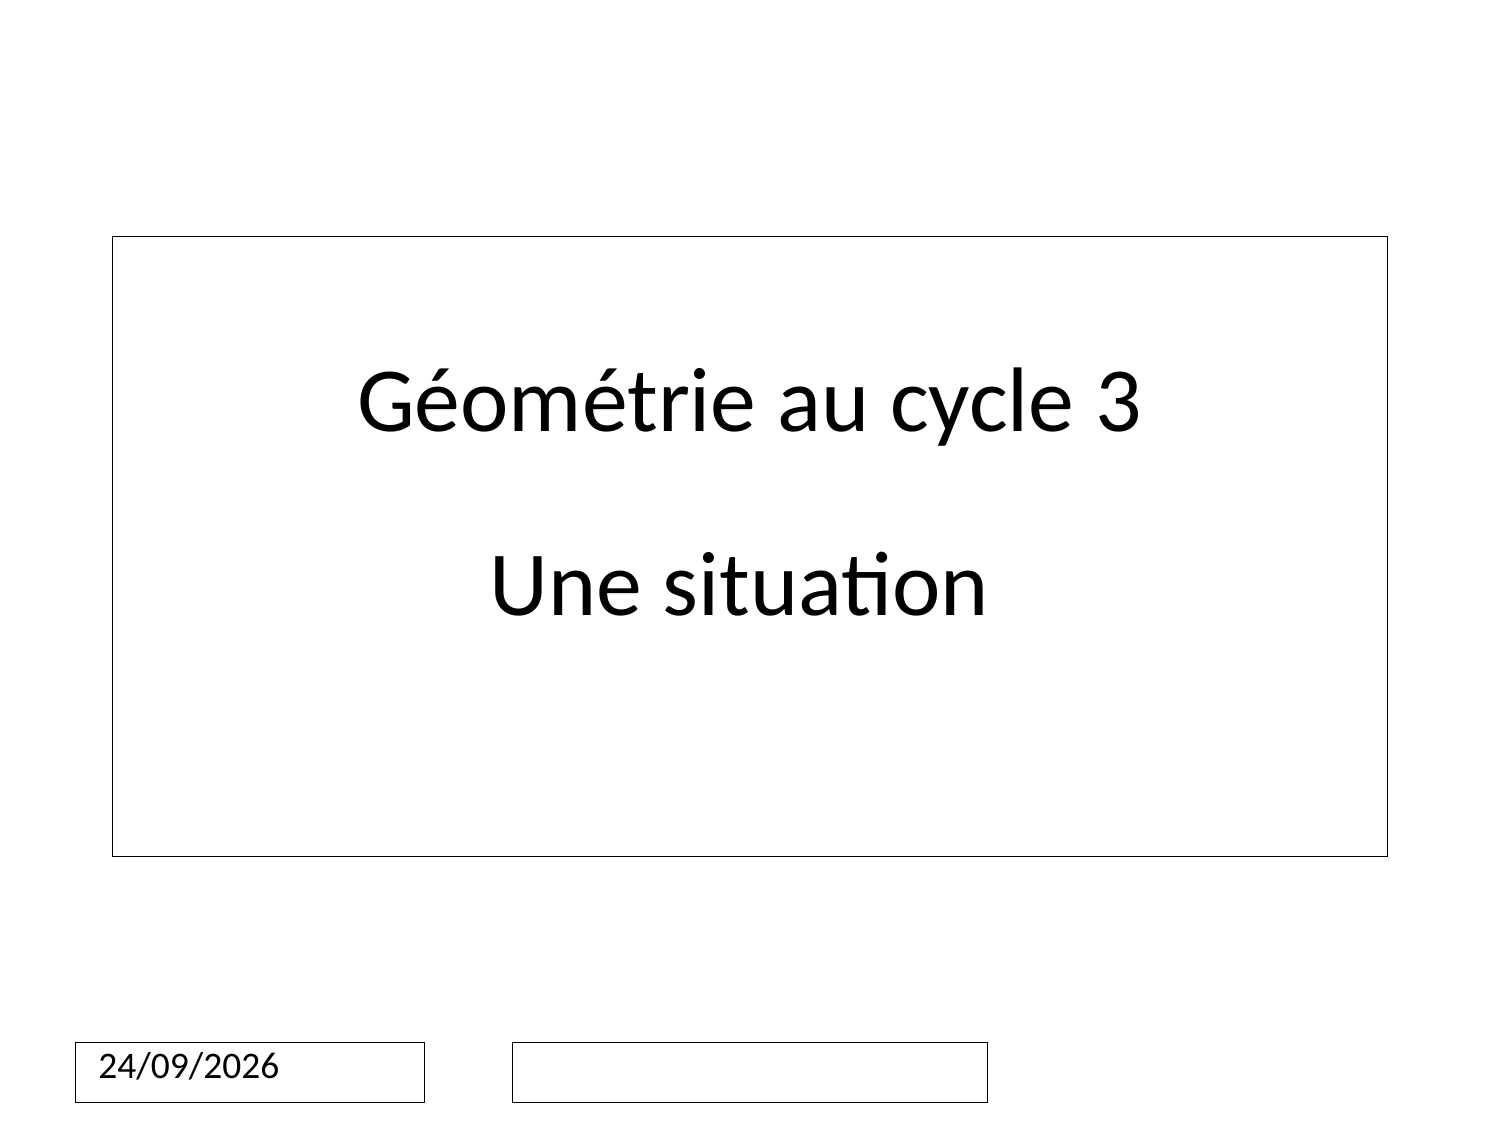

# Géométrie au cycle 3 Une situation